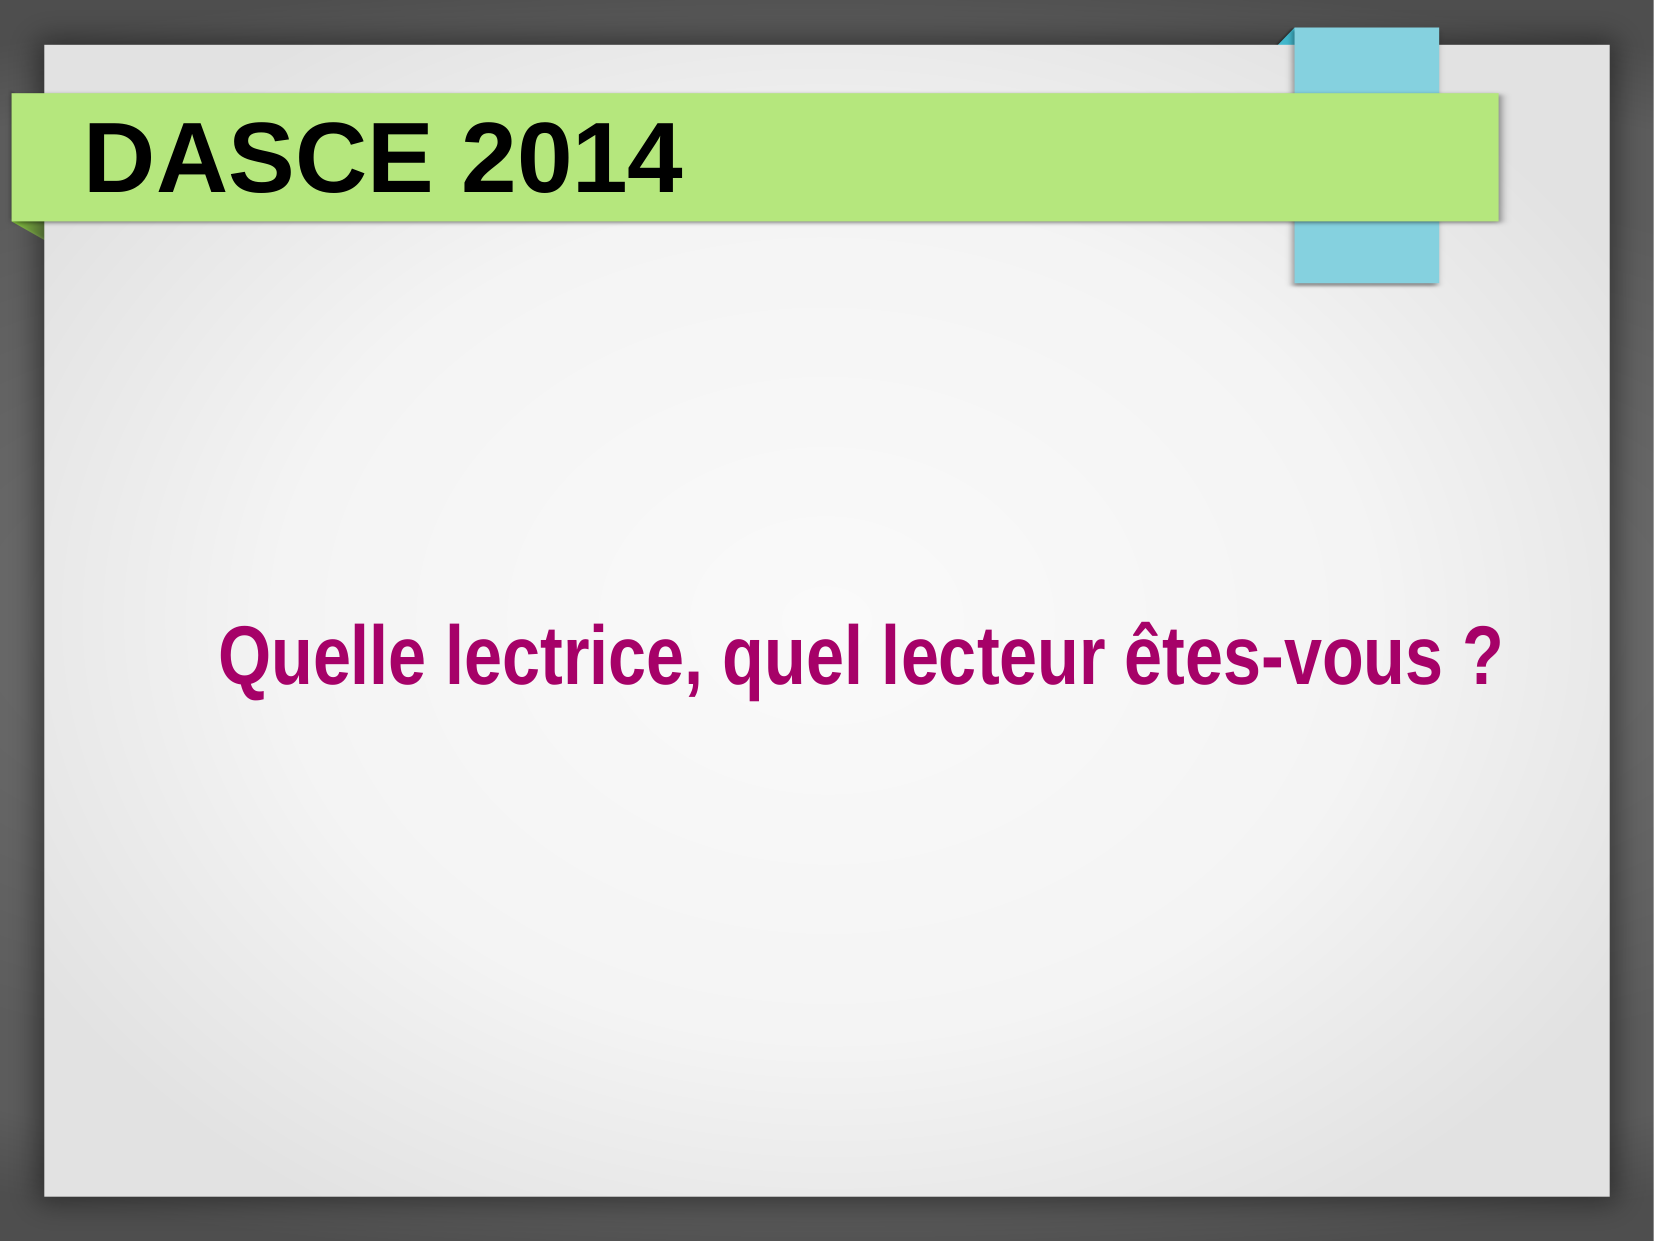

# DASCE 2014
Quelle lectrice, quel lecteur êtes-vous ?